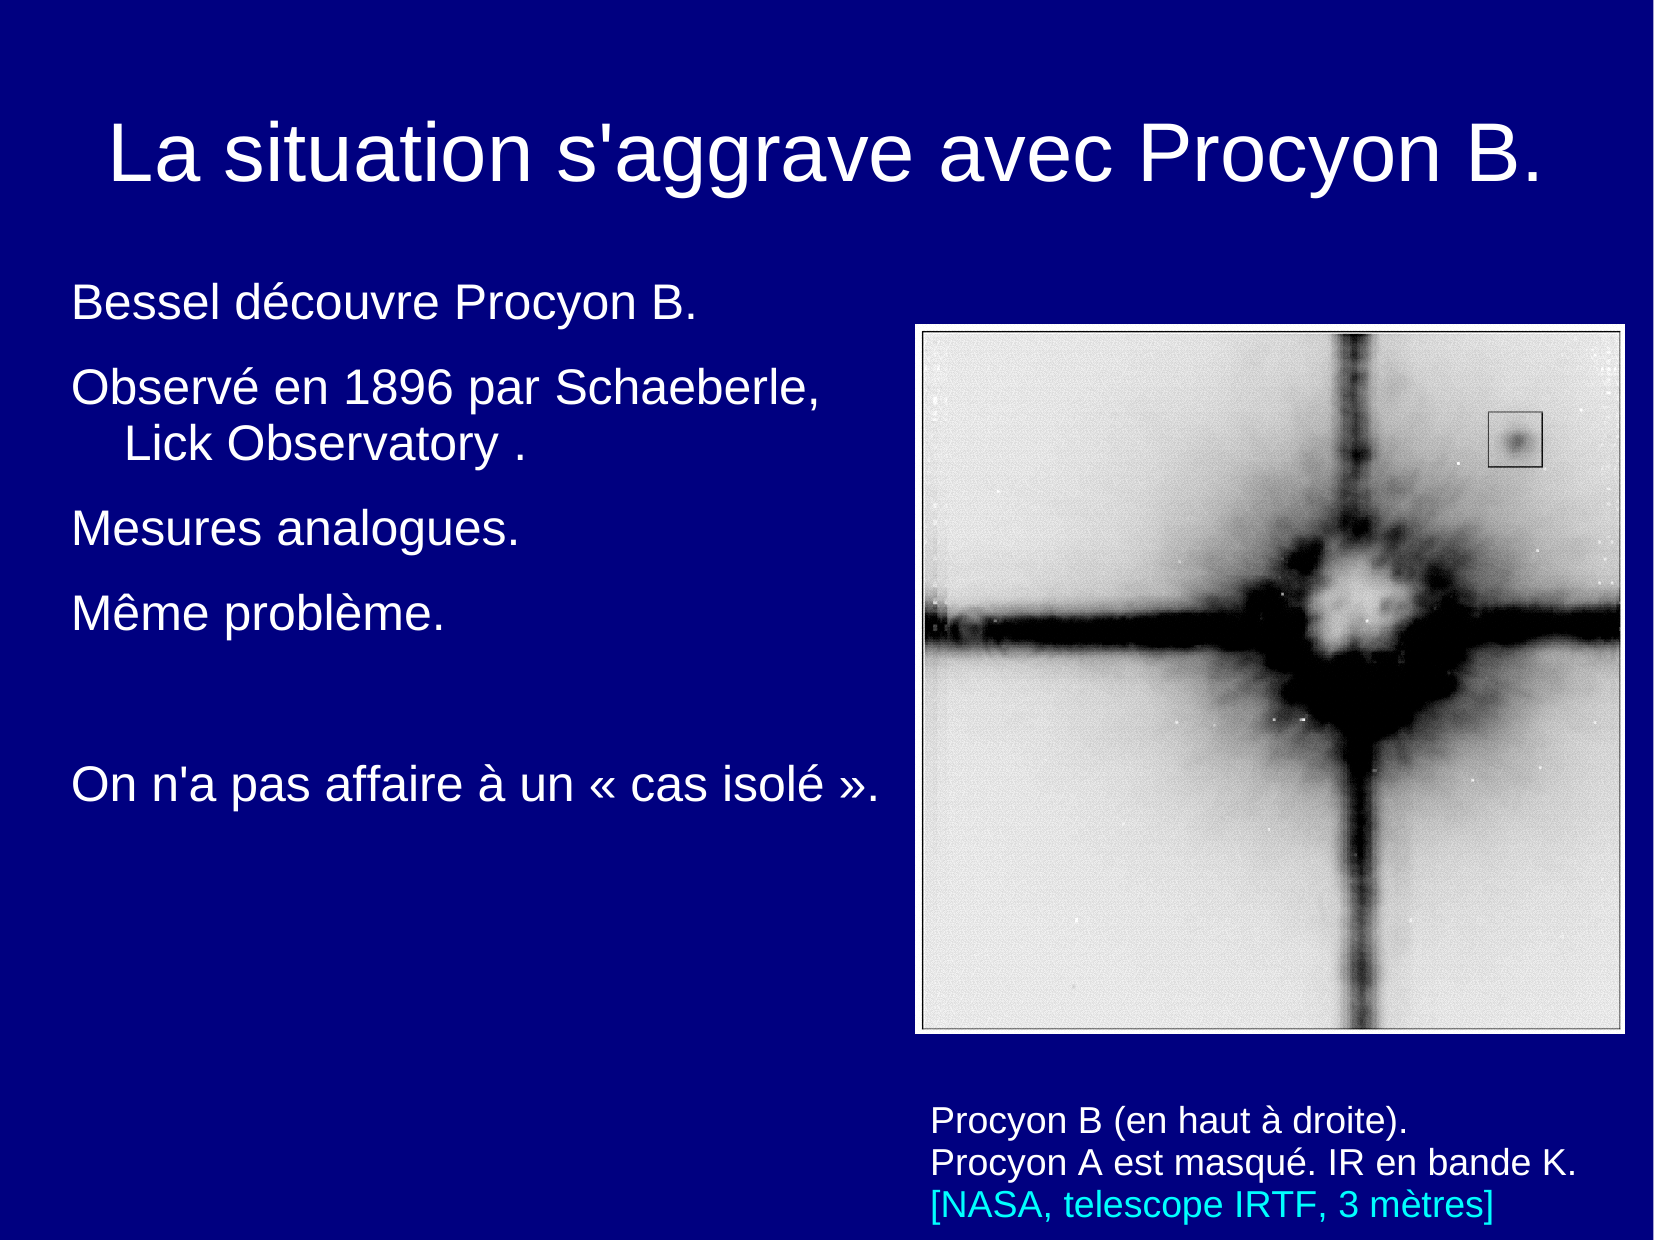

# La situation s'aggrave avec Procyon B.
Bessel découvre Procyon B.
Observé en 1896 par Schaeberle, Lick Observatory .
Mesures analogues.
Même problème.
On n'a pas affaire à un « cas isolé ».
Procyon B (en haut à droite).
Procyon A est masqué. IR en bande K.
[NASA, telescope IRTF, 3 mètres]